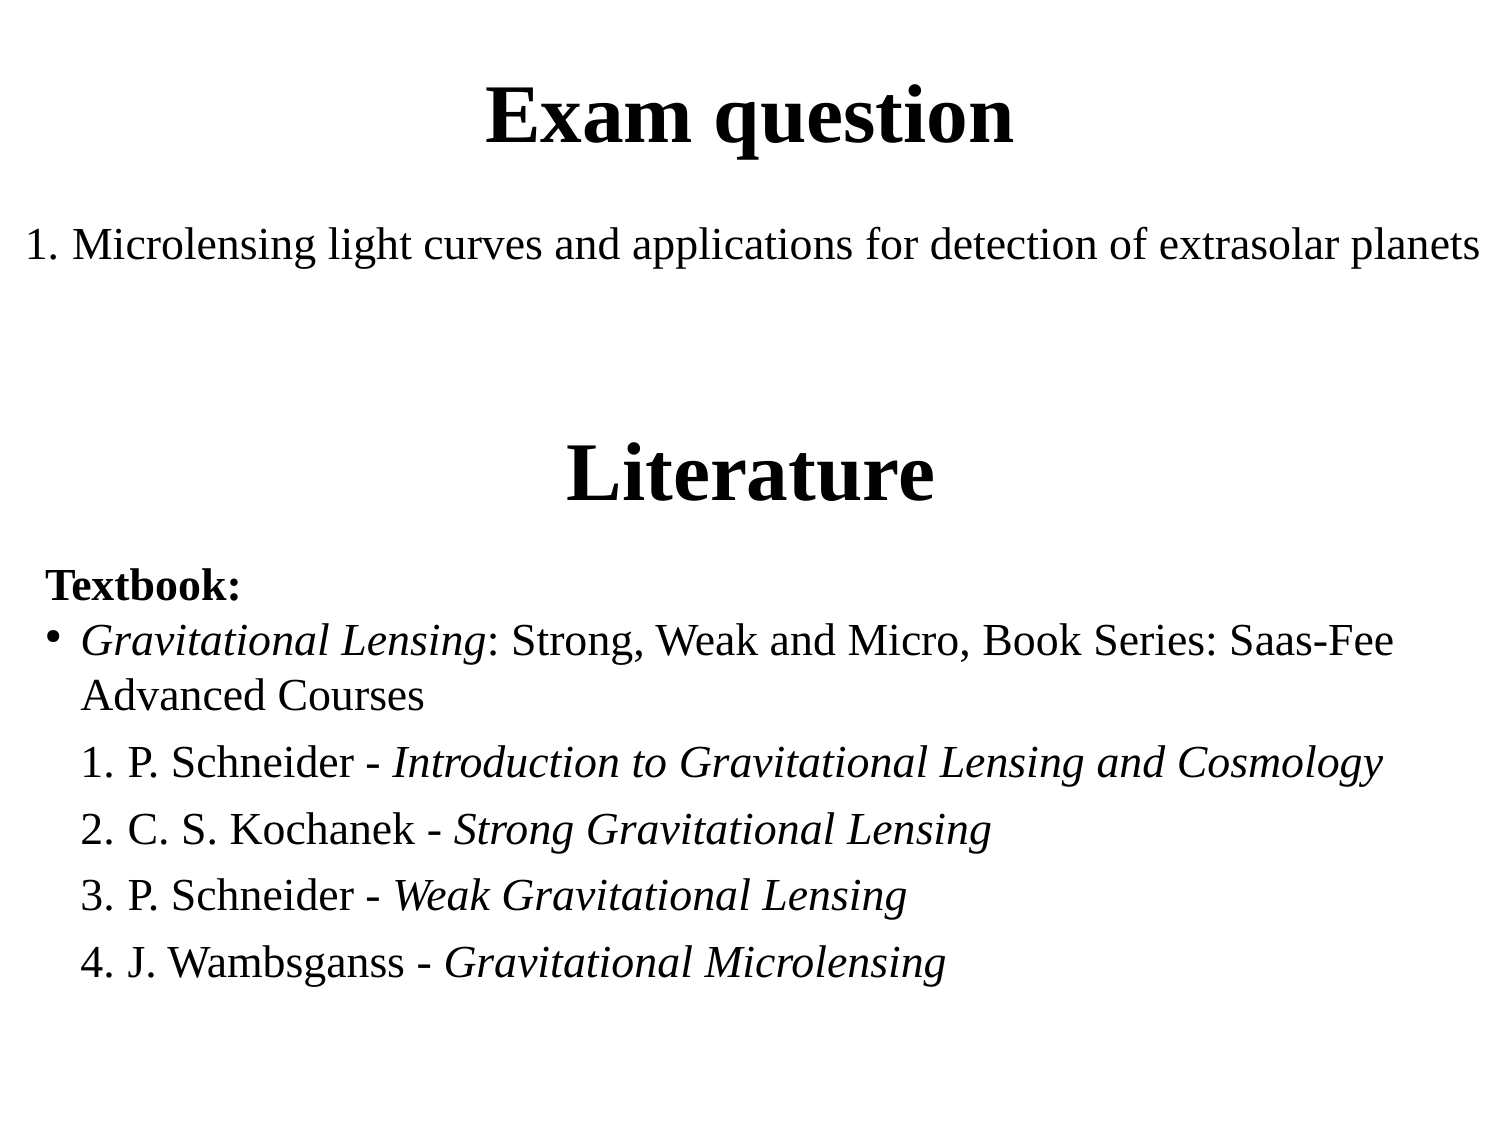

# Exam question
Microlensing light curves and applications for detection of extrasolar planets
Literature
Textbook:
Gravitational Lensing: Strong, Weak and Micro, Book Series: Saas-Fee Advanced Courses
P. Schneider - Introduction to Gravitational Lensing and Cosmology
C. S. Kochanek - Strong Gravitational Lensing
P. Schneider - Weak Gravitational Lensing
J. Wambsganss - Gravitational Microlensing